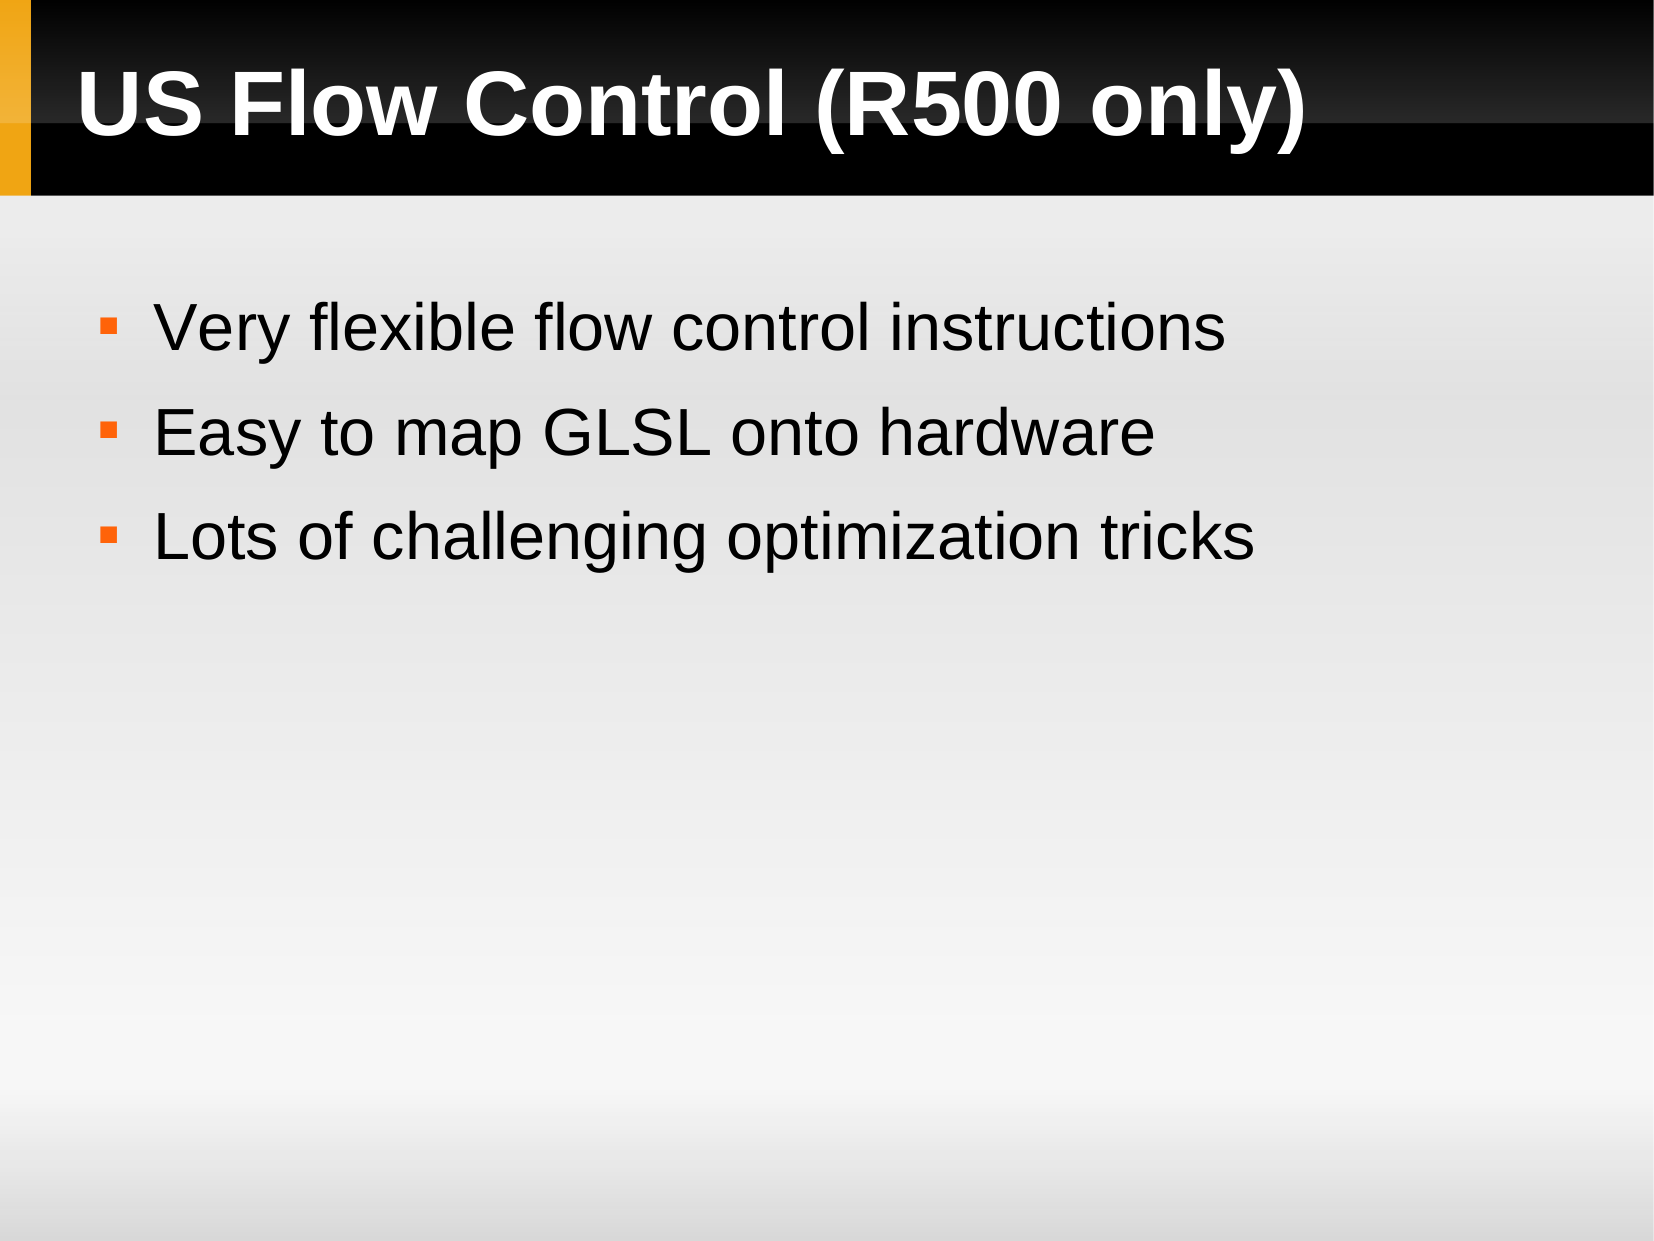

# US Flow Control (R500 only)
Very flexible flow control instructions
Easy to map GLSL onto hardware
Lots of challenging optimization tricks